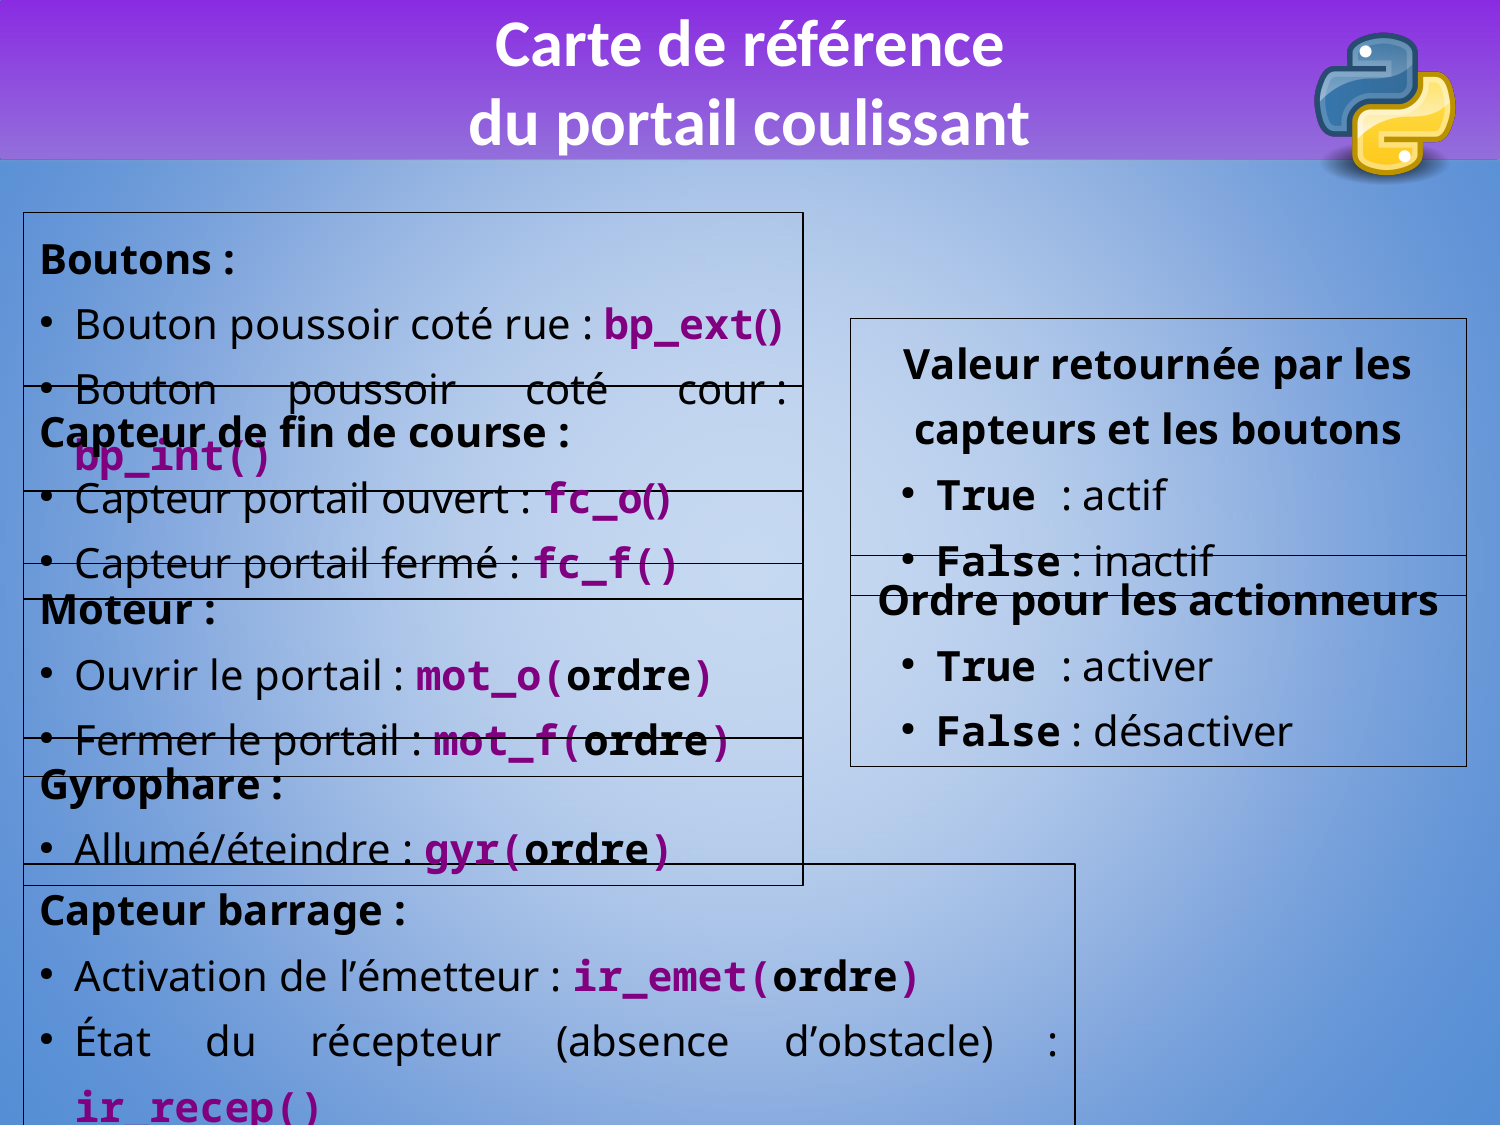

Carte de référence
du portail coulissant
Boutons :
Bouton poussoir coté rue : bp_ext()
Bouton poussoir coté cour : bp_int()
Valeur retournée par les
capteurs et les boutons
True : actif
False : inactif
Capteur de fin de course :
Capteur portail ouvert : fc_o()
Capteur portail fermé : fc_f()
Ordre pour les actionneurs
True : activer
False : désactiver
Moteur :
Ouvrir le portail : mot_o(ordre)
Fermer le portail : mot_f(ordre)
Gyrophare :
Allumé/éteindre : gyr(ordre)
Capteur barrage :
Activation de l’émetteur : ir_emet(ordre)
État du récepteur (absence d’obstacle) : ir_recep()